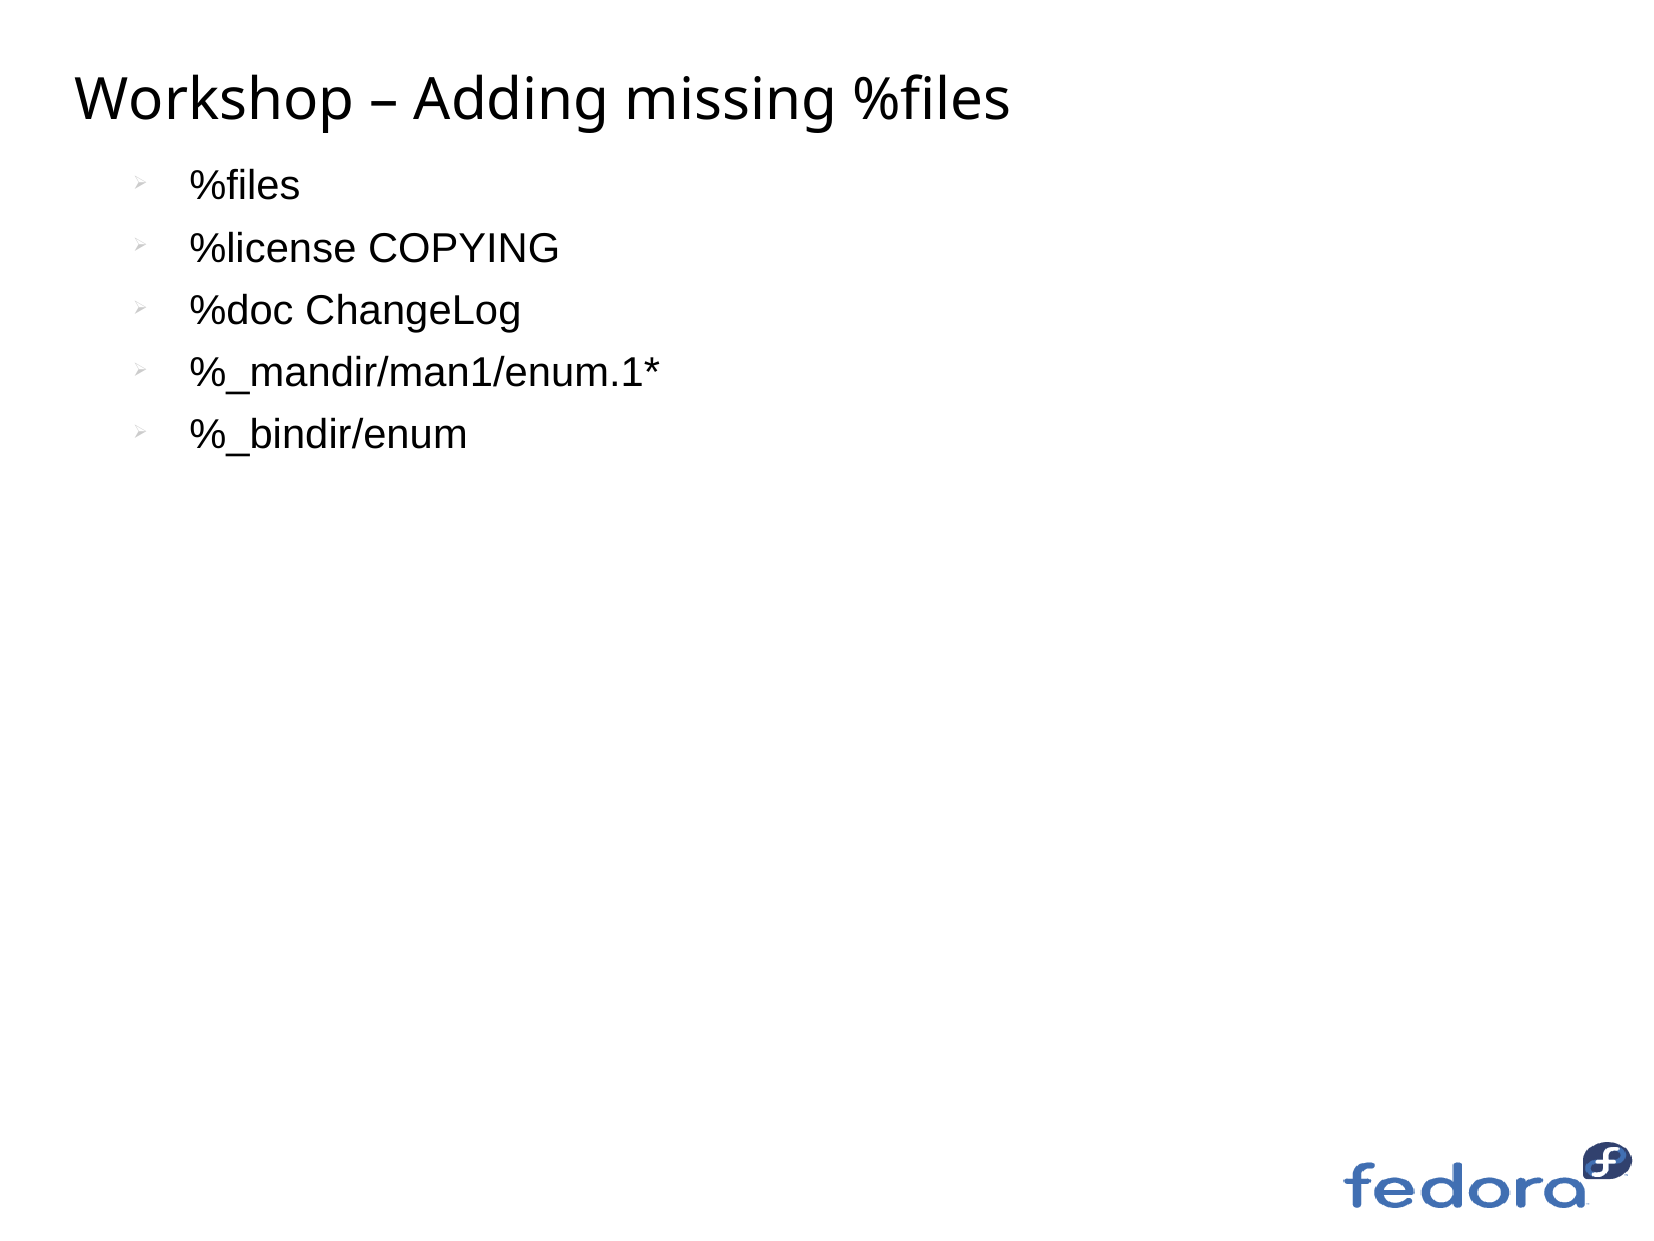

# Workshop – Adding missing %files
%files
%license COPYING
%doc ChangeLog
%_mandir/man1/enum.1*
%_bindir/enum